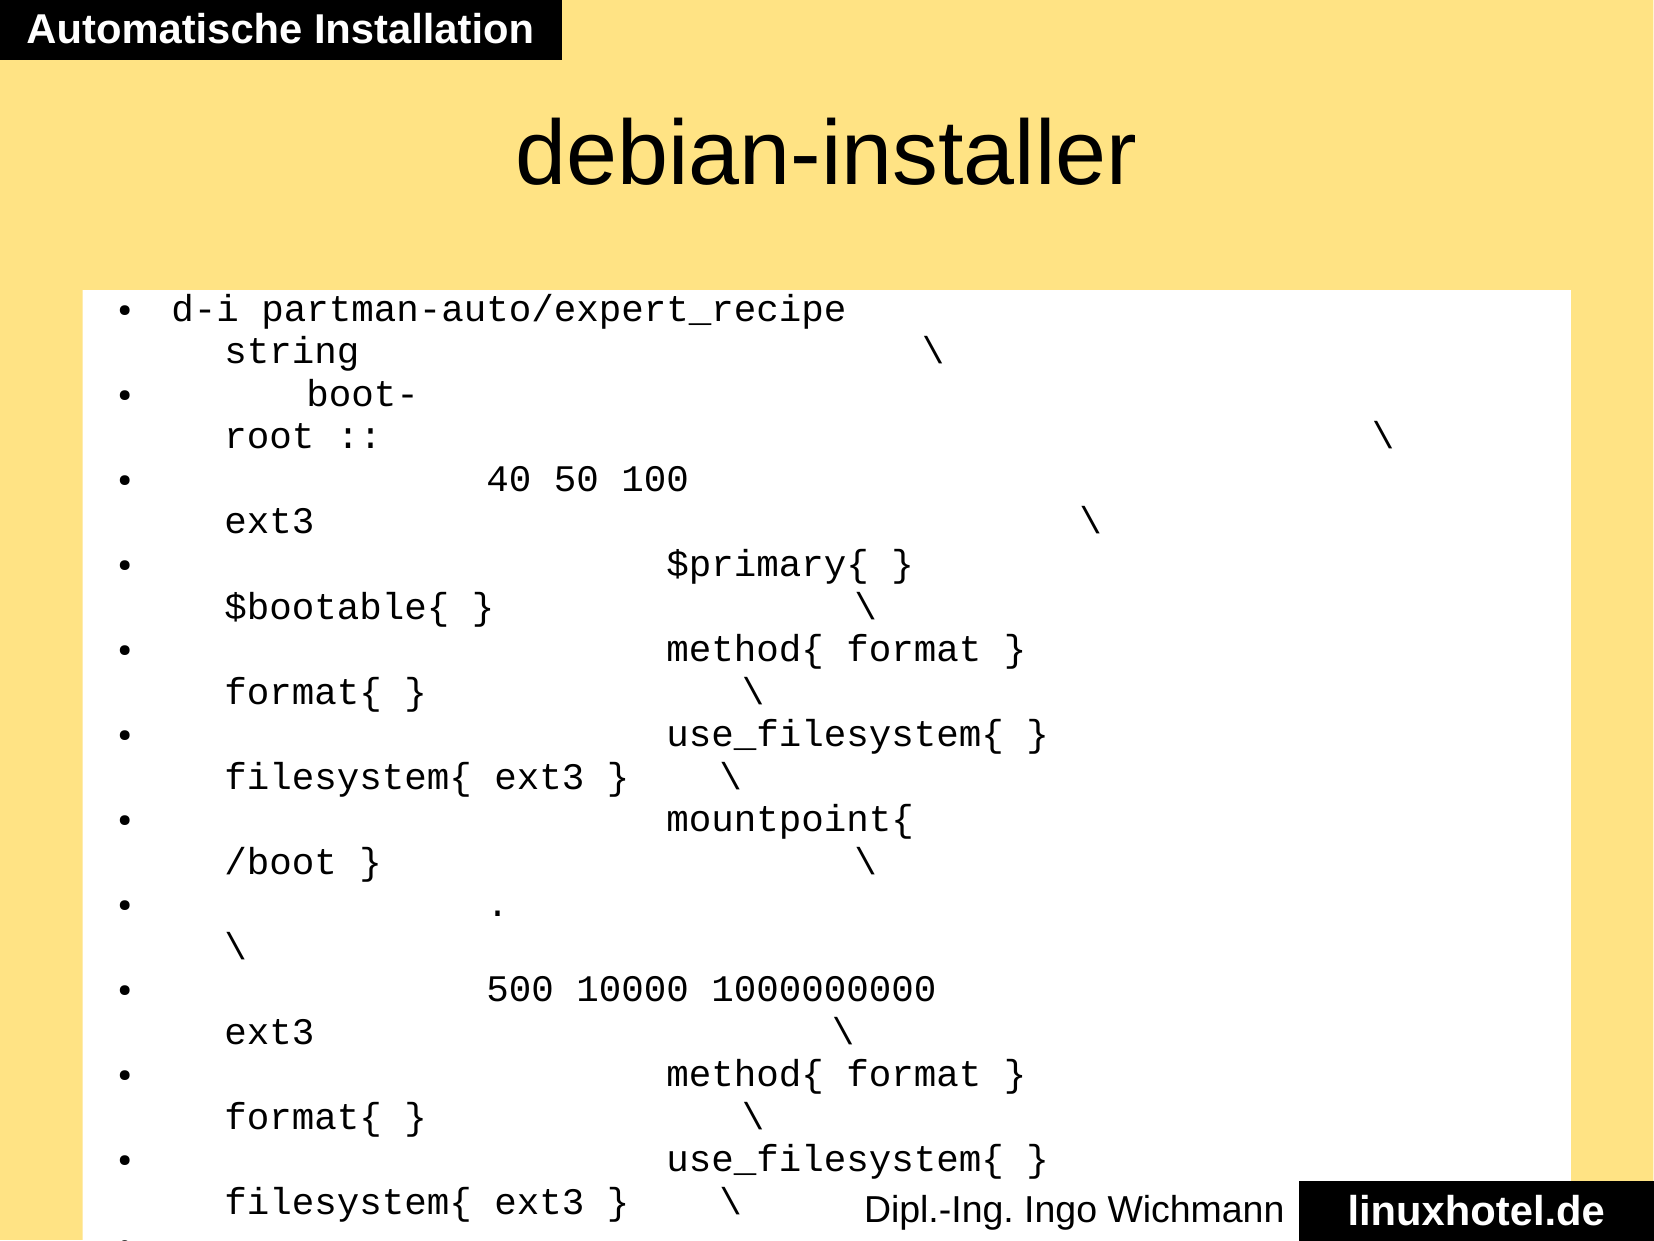

Automatische Installation
# debian-installer
d-i partman-auto/expert_recipe string \
 boot-root :: \
 40 50 100 ext3 \
 $primary{ } $bootable{ } \
 method{ format } format{ } \
 use_filesystem{ } filesystem{ ext3 } \
 mountpoint{ /boot } \
 . \
 500 10000 1000000000 ext3 \
 method{ format } format{ } \
 use_filesystem{ } filesystem{ ext3 } \
 mountpoint{ / } \
 . \
 64 512 300% linux-swap \
 method{ swap } format{ } \
Dipl.-Ing. Ingo Wichmann
linuxhotel.de